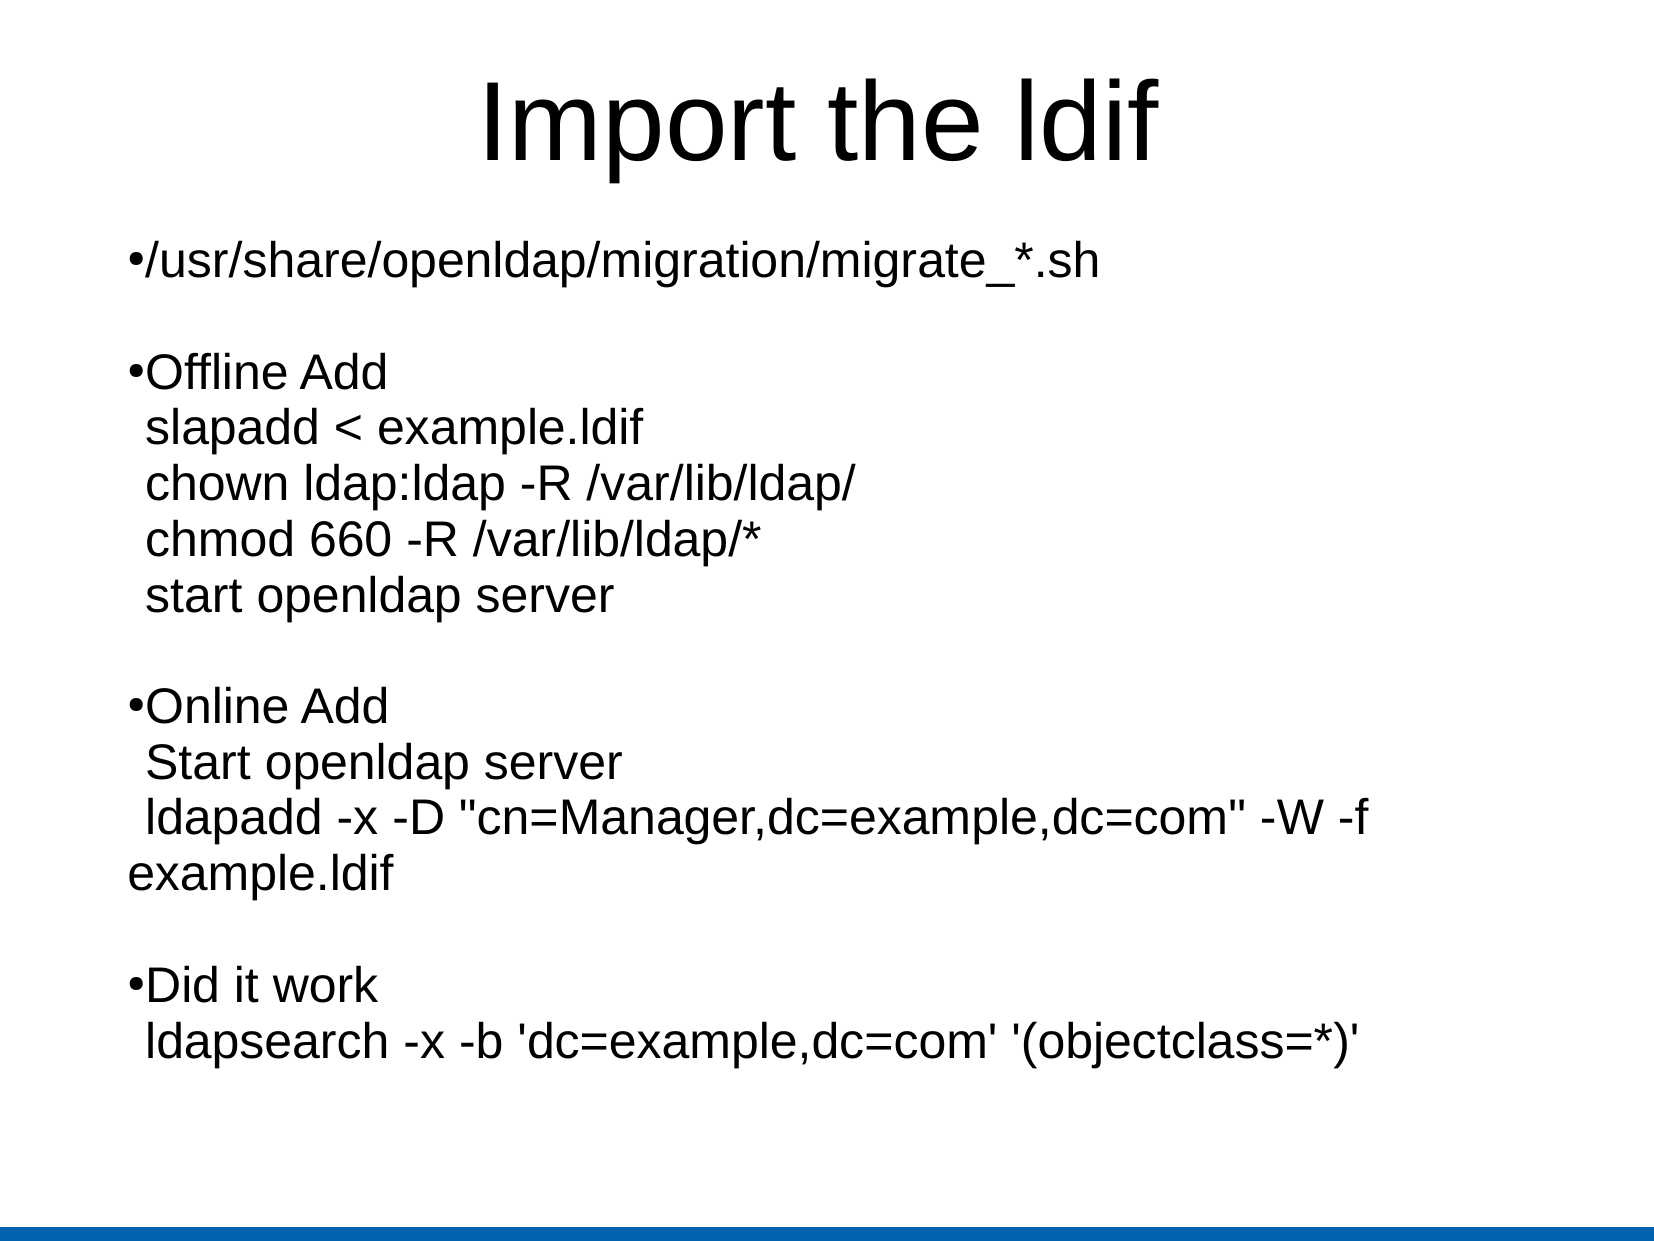

# Import the ldif
/usr/share/openldap/migration/migrate_*.sh
Offline Add
slapadd < example.ldif
chown ldap:ldap -R /var/lib/ldap/
chmod 660 -R /var/lib/ldap/*
start openldap server
Online Add
Start openldap server
ldapadd -x -D "cn=Manager,dc=example,dc=com" -W -f example.ldif
Did it work
ldapsearch -x -b 'dc=example,dc=com' '(objectclass=*)'